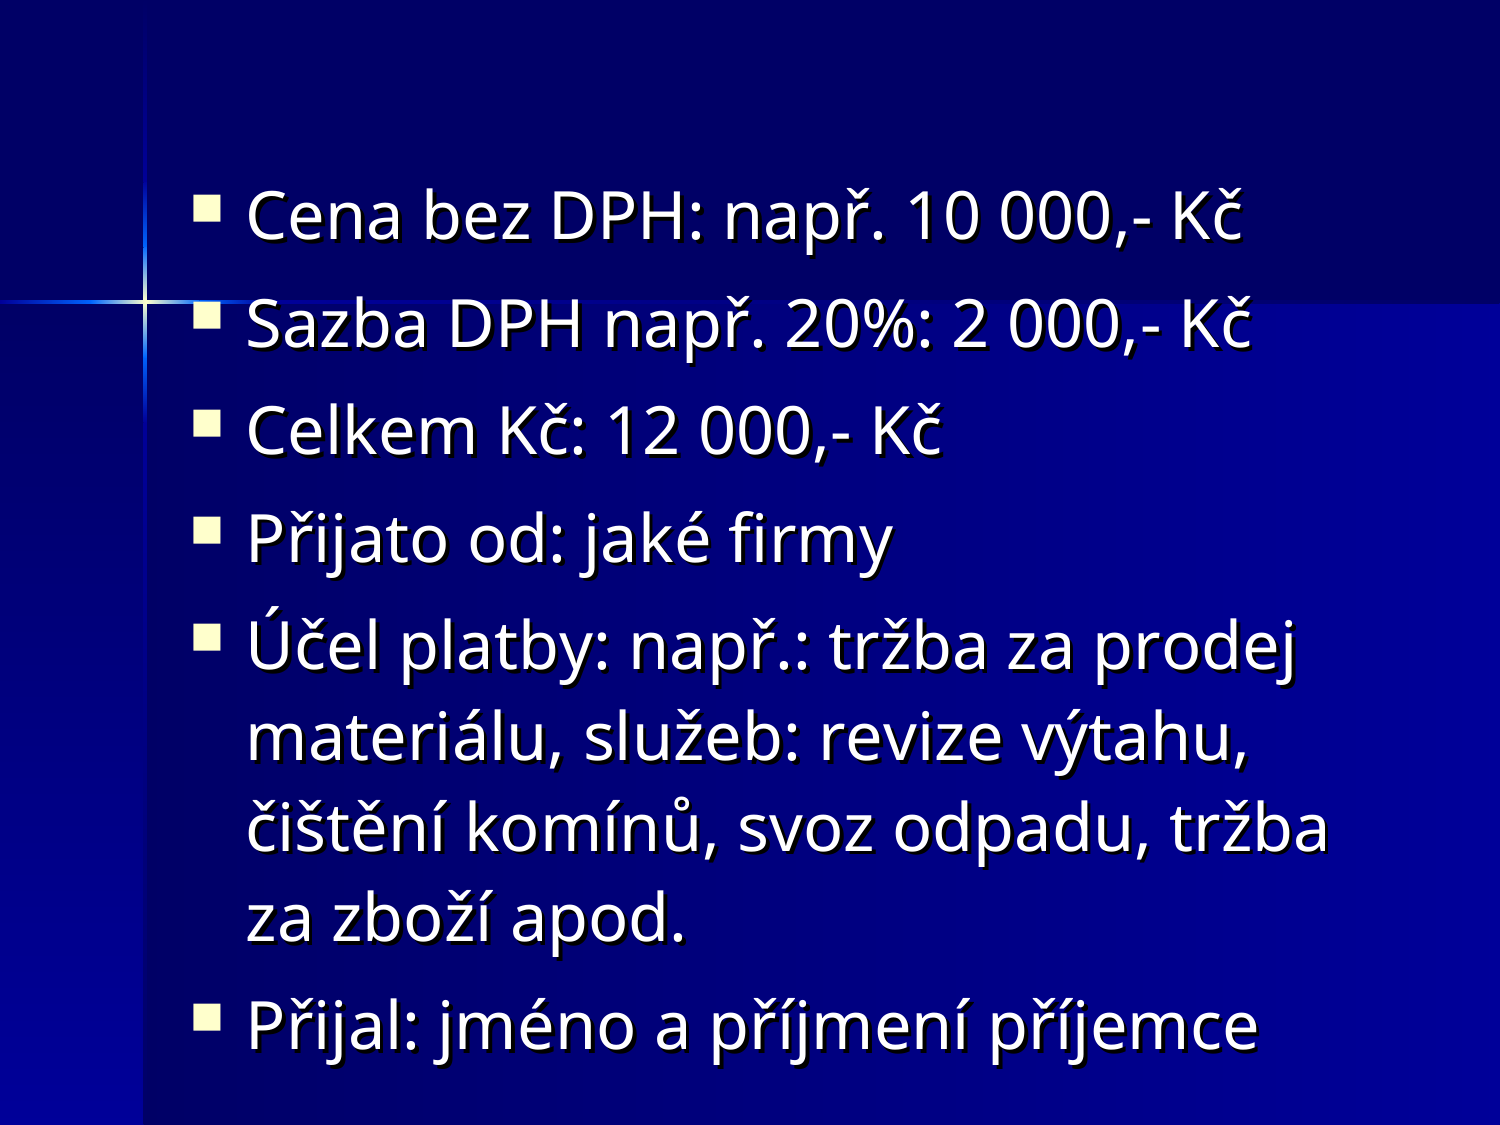

# Cena bez DPH: např. 10 000,- Kč
Sazba DPH např. 20%: 2 000,- Kč
Celkem Kč: 12 000,- Kč
Přijato od: jaké firmy
Účel platby: např.: tržba za prodej materiálu, služeb: revize výtahu, čištění komínů, svoz odpadu, tržba za zboží apod.
Přijal: jméno a příjmení příjemce